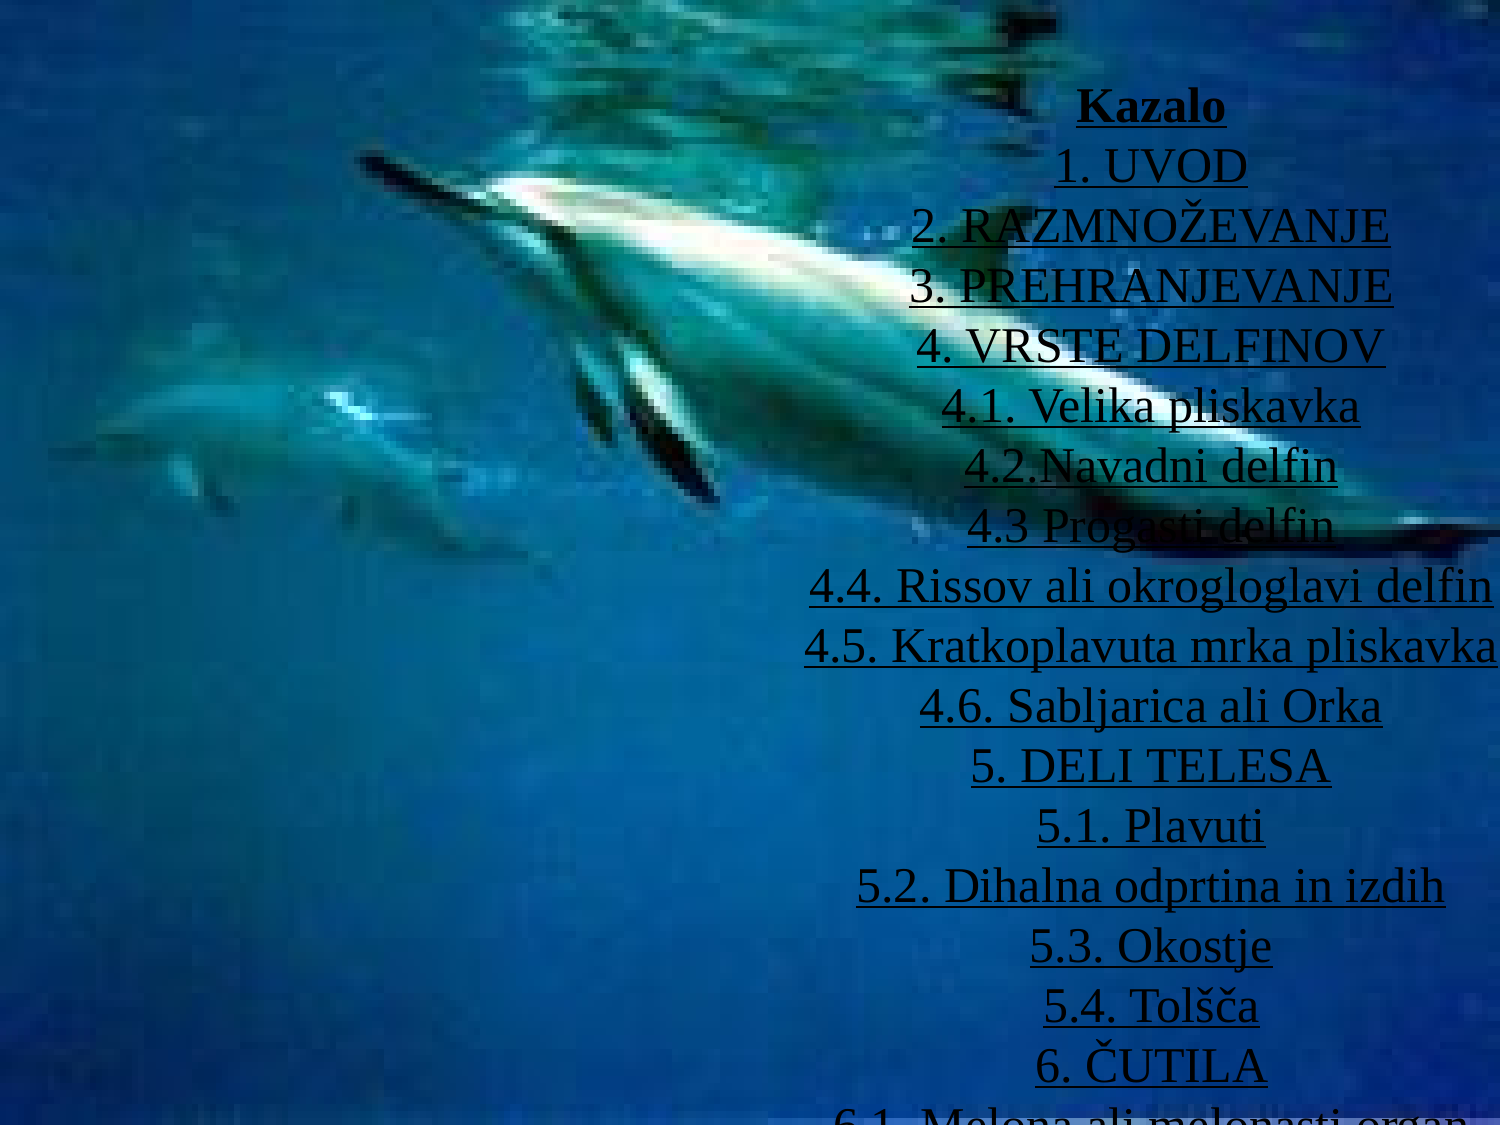

Kazalo
1. UVOD
2. RAZMNOŽEVANJE
3. PREHRANJEVANJE
4. VRSTE DELFINOV
4.1. Velika pliskavka
4.2.Navadni delfin
4.3 Progasti delfin
4.4. Rissov ali okrogloglavi delfin
4.5. Kratkoplavuta mrka pliskavka
4.6. Sabljarica ali Orka
5. DELI TELESA
5.1. Plavuti
5.2. Dihalna odprtina in izdih
5.3. Okostje
5.4. Tolšča
6. ČUTILA
6.1. Melona ali melonasti organ
6.2. Eholokacija
7. IGRA
8. SELITEV
9. ZAKLJUČEK
10.VIRI